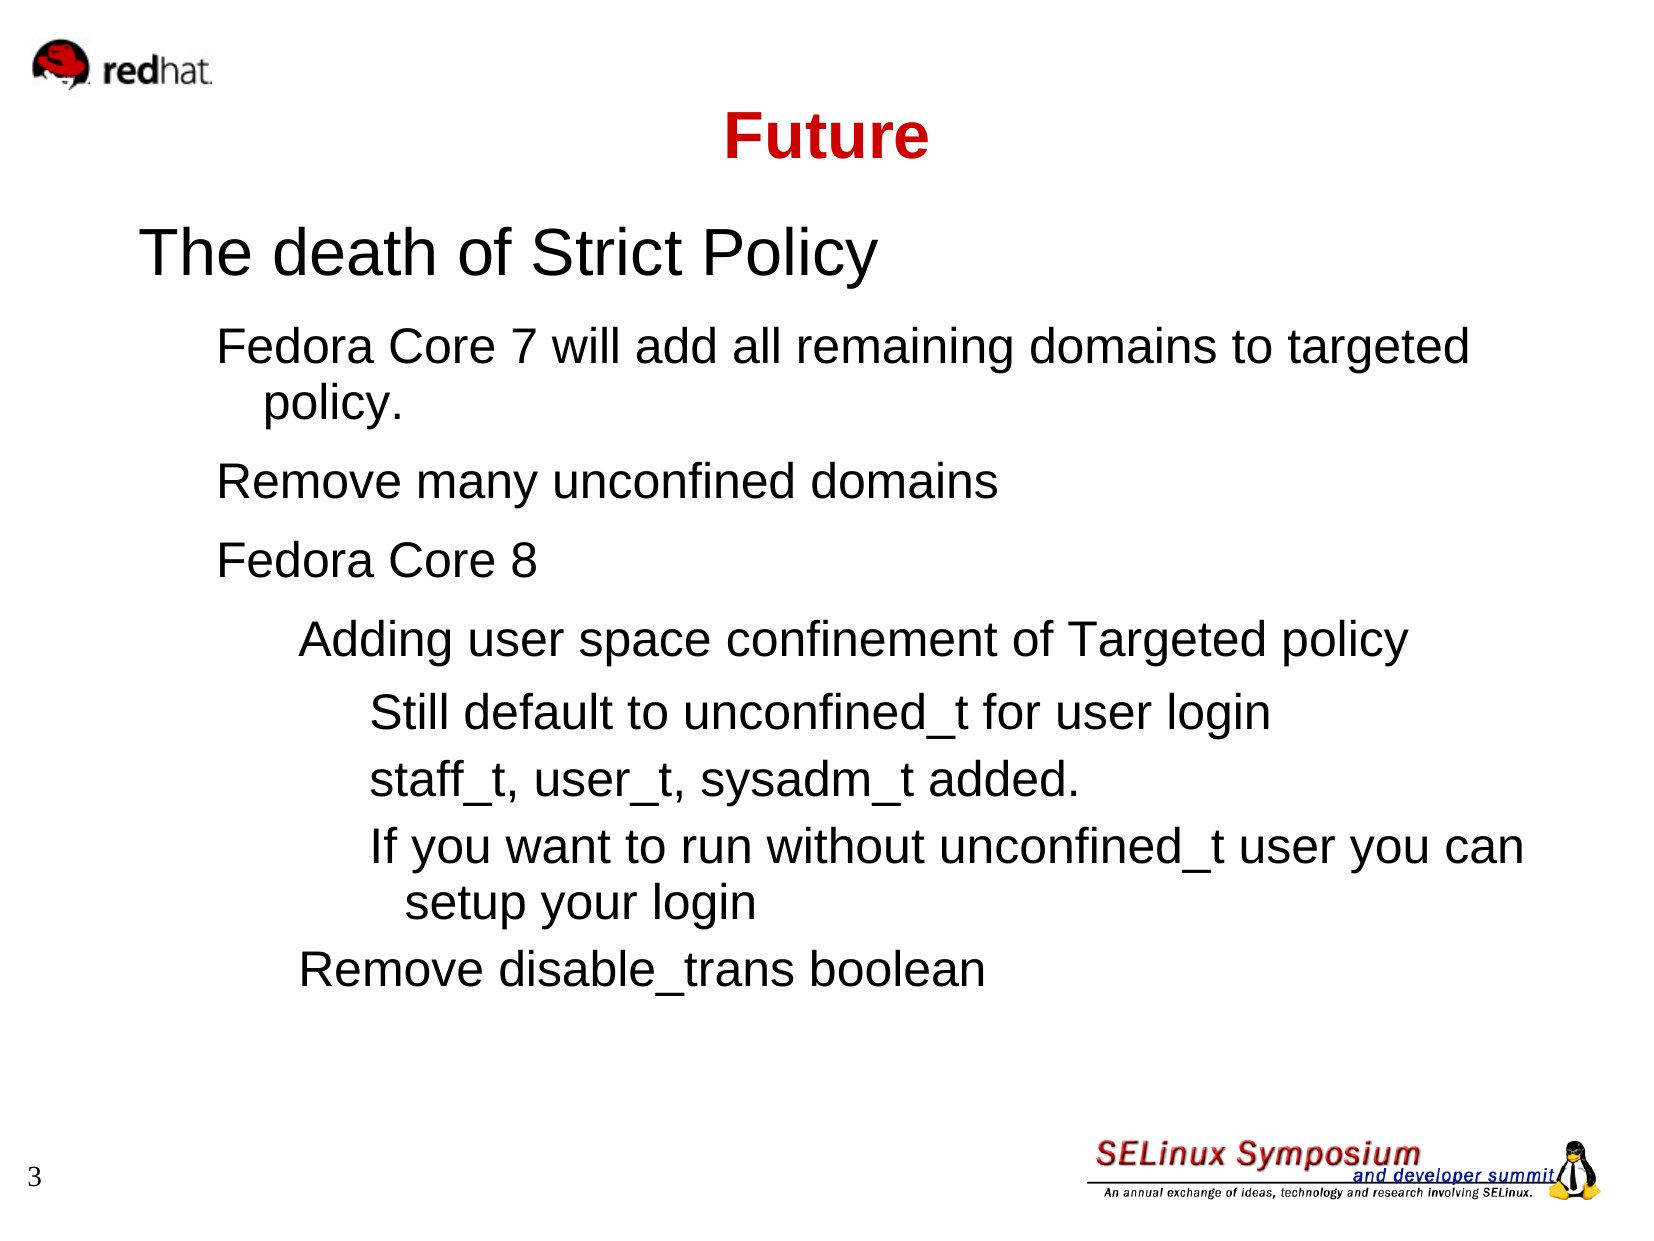

# Future
The death of Strict Policy
Fedora Core 7 will add all remaining domains to targeted policy.
Remove many unconfined domains
Fedora Core 8
Adding user space confinement of Targeted policy
Still default to unconfined_t for user login
staff_t, user_t, sysadm_t added.
If you want to run without unconfined_t user you can setup your login
Remove disable_trans boolean